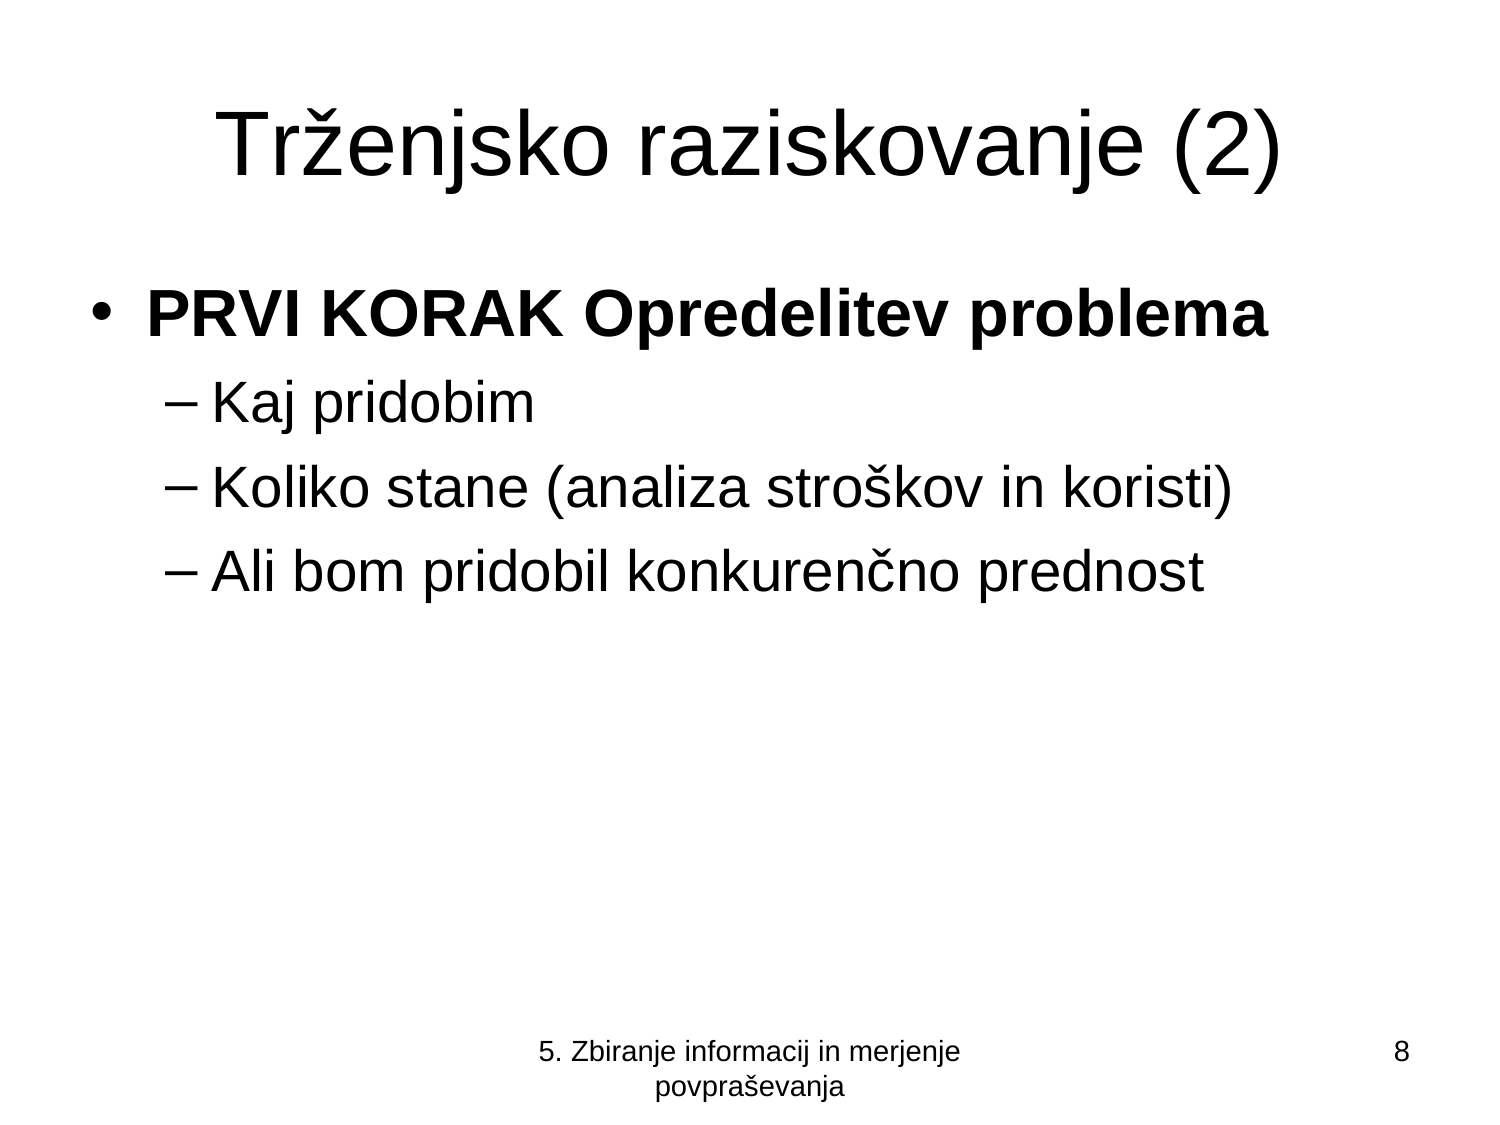

# Trženjsko raziskovanje (2)
PRVI KORAK Opredelitev problema
Kaj pridobim
Koliko stane (analiza stroškov in koristi)
Ali bom pridobil konkurenčno prednost
5. Zbiranje informacij in merjenje povpraševanja